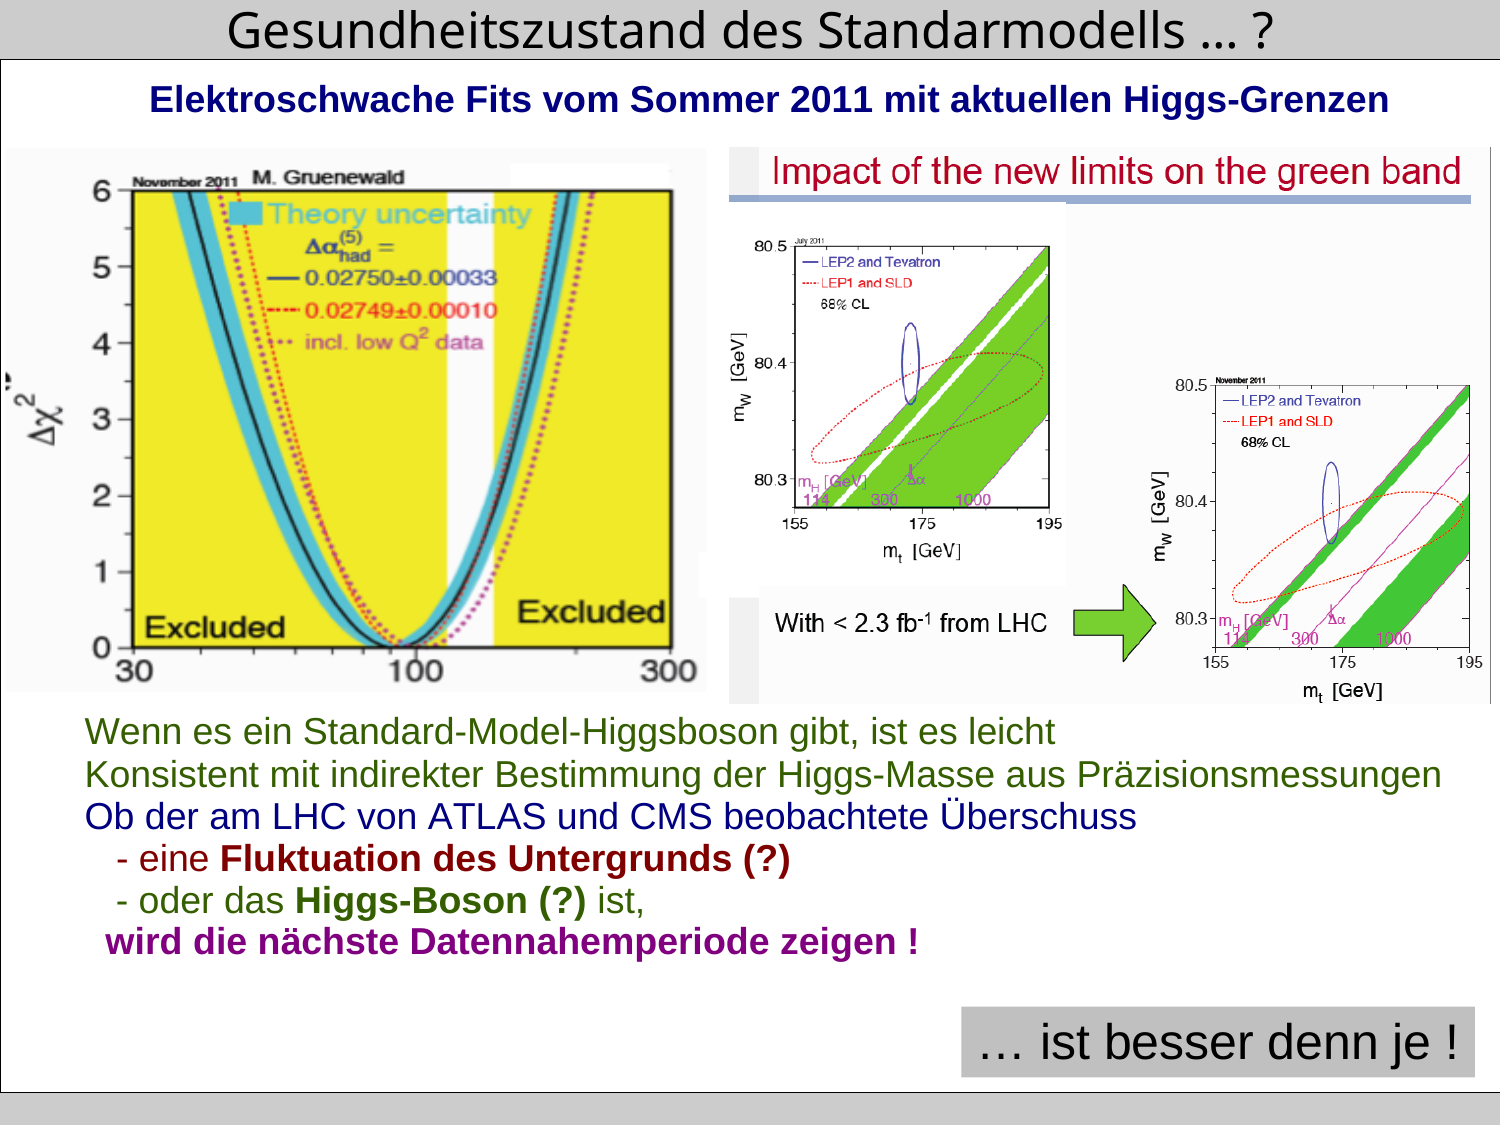

# Gesundheitszustand des Standarmodells … ?
Elektroschwache Fits vom Sommer 2011 mit aktuellen Higgs-Grenzen
 Wenn es ein Standard-Model-Higgsboson gibt, ist es leicht
 Konsistent mit indirekter Bestimmung der Higgs-Masse aus Präzisionsmessungen
 Ob der am LHC von ATLAS und CMS beobachtete Überschuss
 - eine Fluktuation des Untergrunds (?)
 - oder das Higgs-Boson (?) ist,
 wird die nächste Datennahemperiode zeigen !
… ist besser denn je !